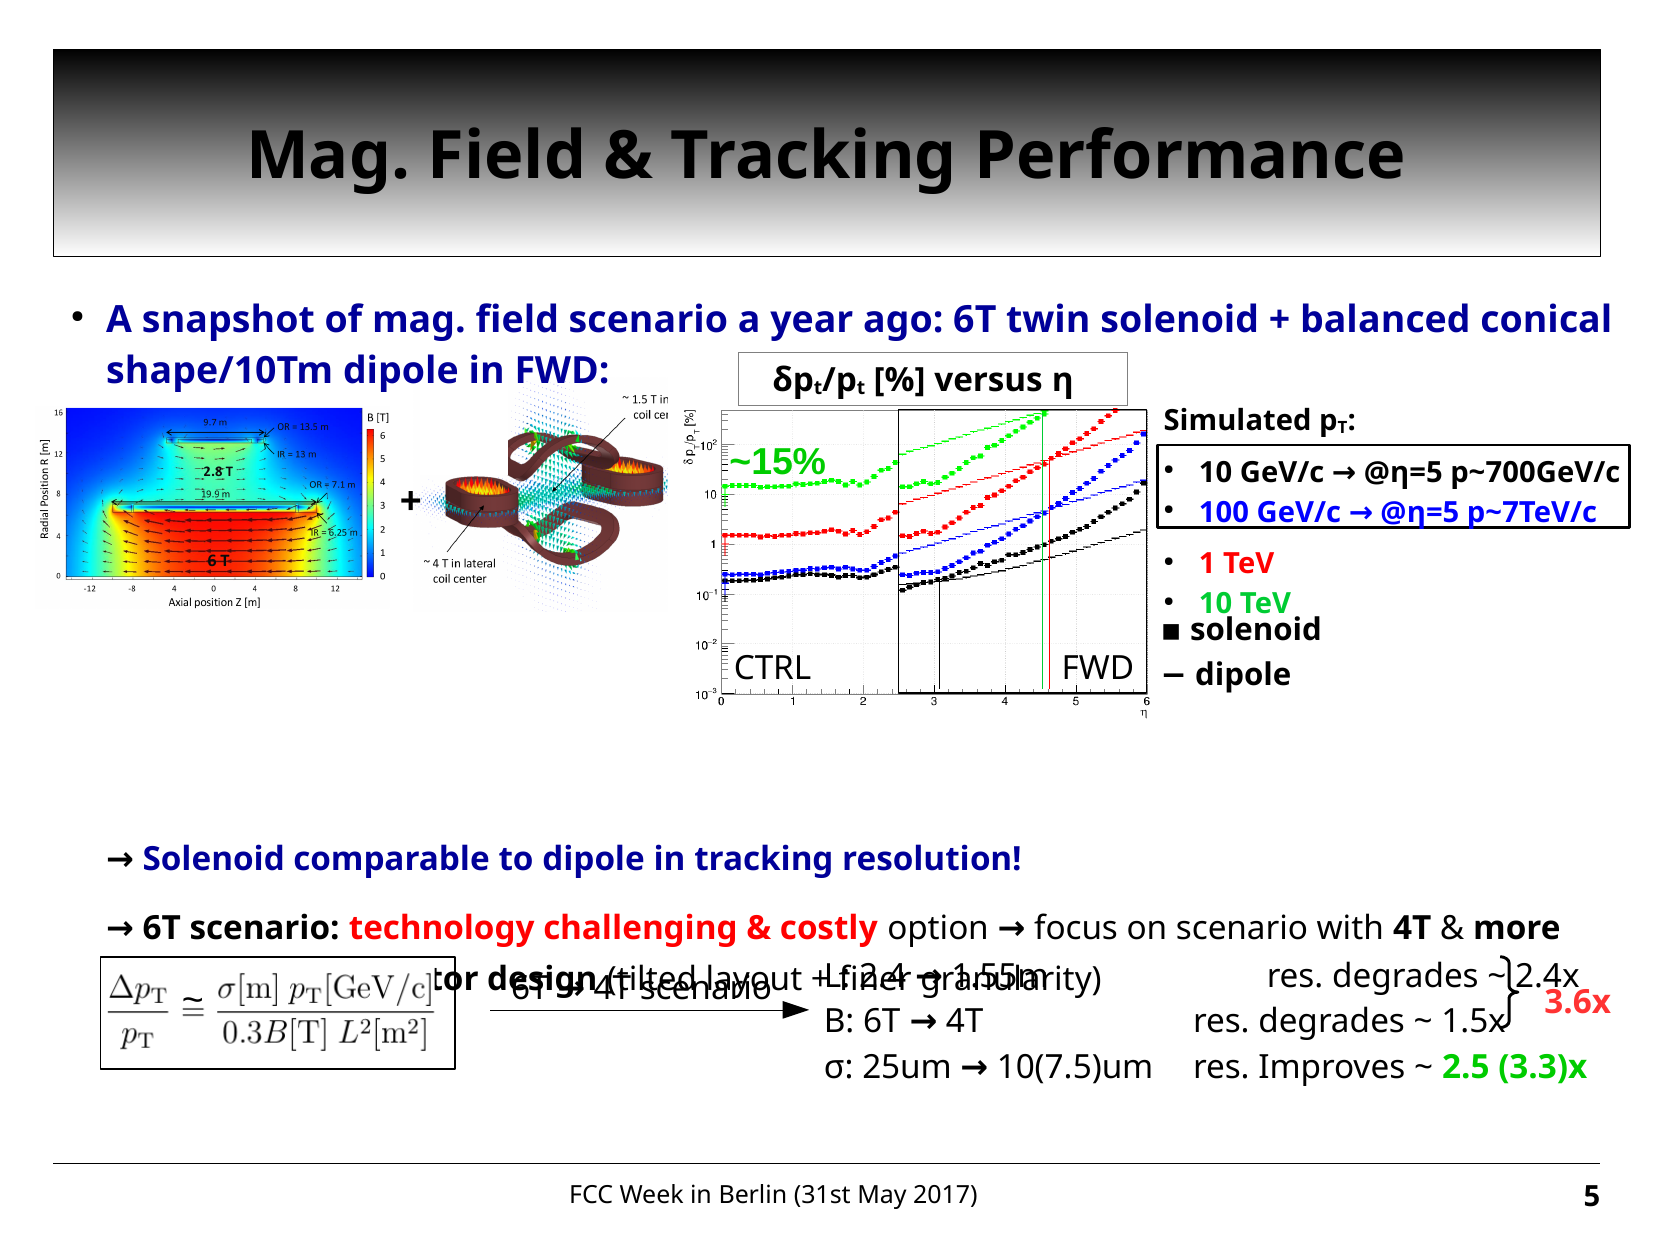

# Mag. Field & Tracking Performance
A snapshot of mag. field scenario a year ago: 6T twin solenoid + balanced conical shape/10Tm dipole in FWD:
→ Solenoid comparable to dipole in tracking resolution!
→ 6T scenario: technology challenging & costly option → focus on scenario with 4T & more
 aggressive detector design (tilted layout + finer granularity)
δpt/pt [%] versus η
Simulated pT:
10 GeV/c → @η=5 p~700GeV/c
100 GeV/c → @η=5 p~7TeV/c
1 TeV
10 TeV
~15%
+
▪ solenoid
− dipole
CTRL
FWD
L: 2.4 → 1.55m			res. degrades ~ 2.4x
B: 6T → 4T		 	res. degrades ~ 1.5x
σ: 25um → 10(7.5)um 	res. Improves ~ 2.5 (3.3)x
6T → 4T scenario
~
3.6x
5
FCC Week in Berlin (31st May 2017)